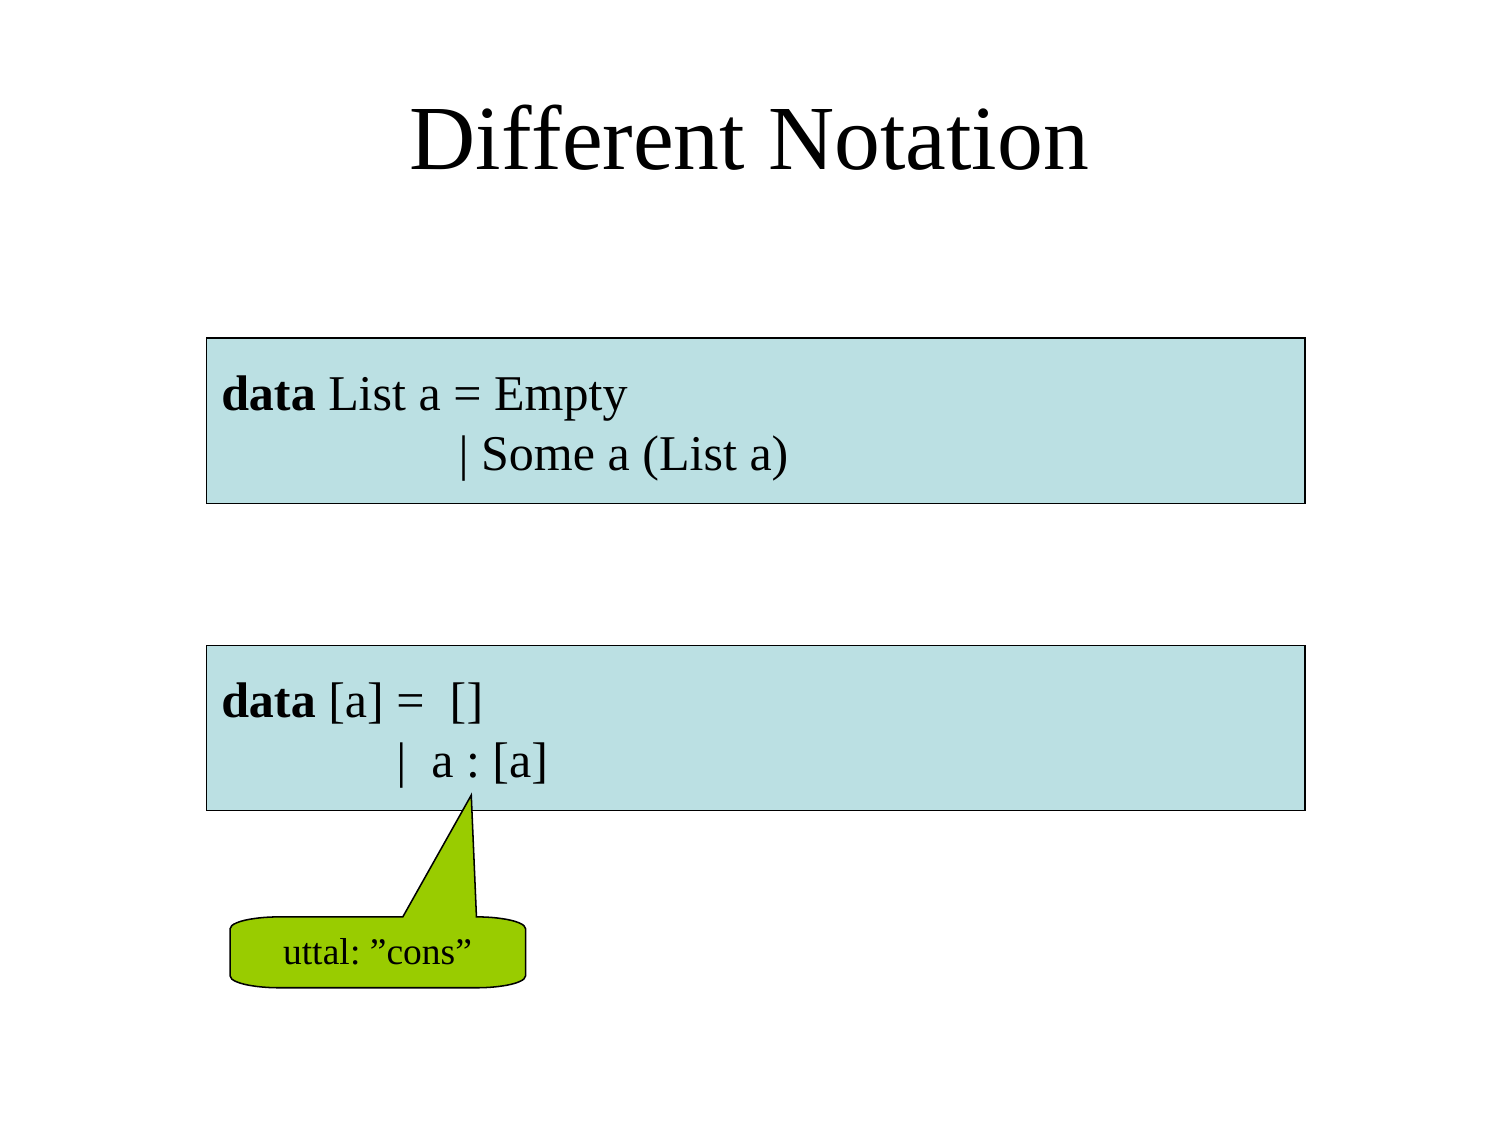

# Different Notation
data List a = Empty
 | Some a (List a)
data [a] = []
 | a : [a]
uttal: ”cons”